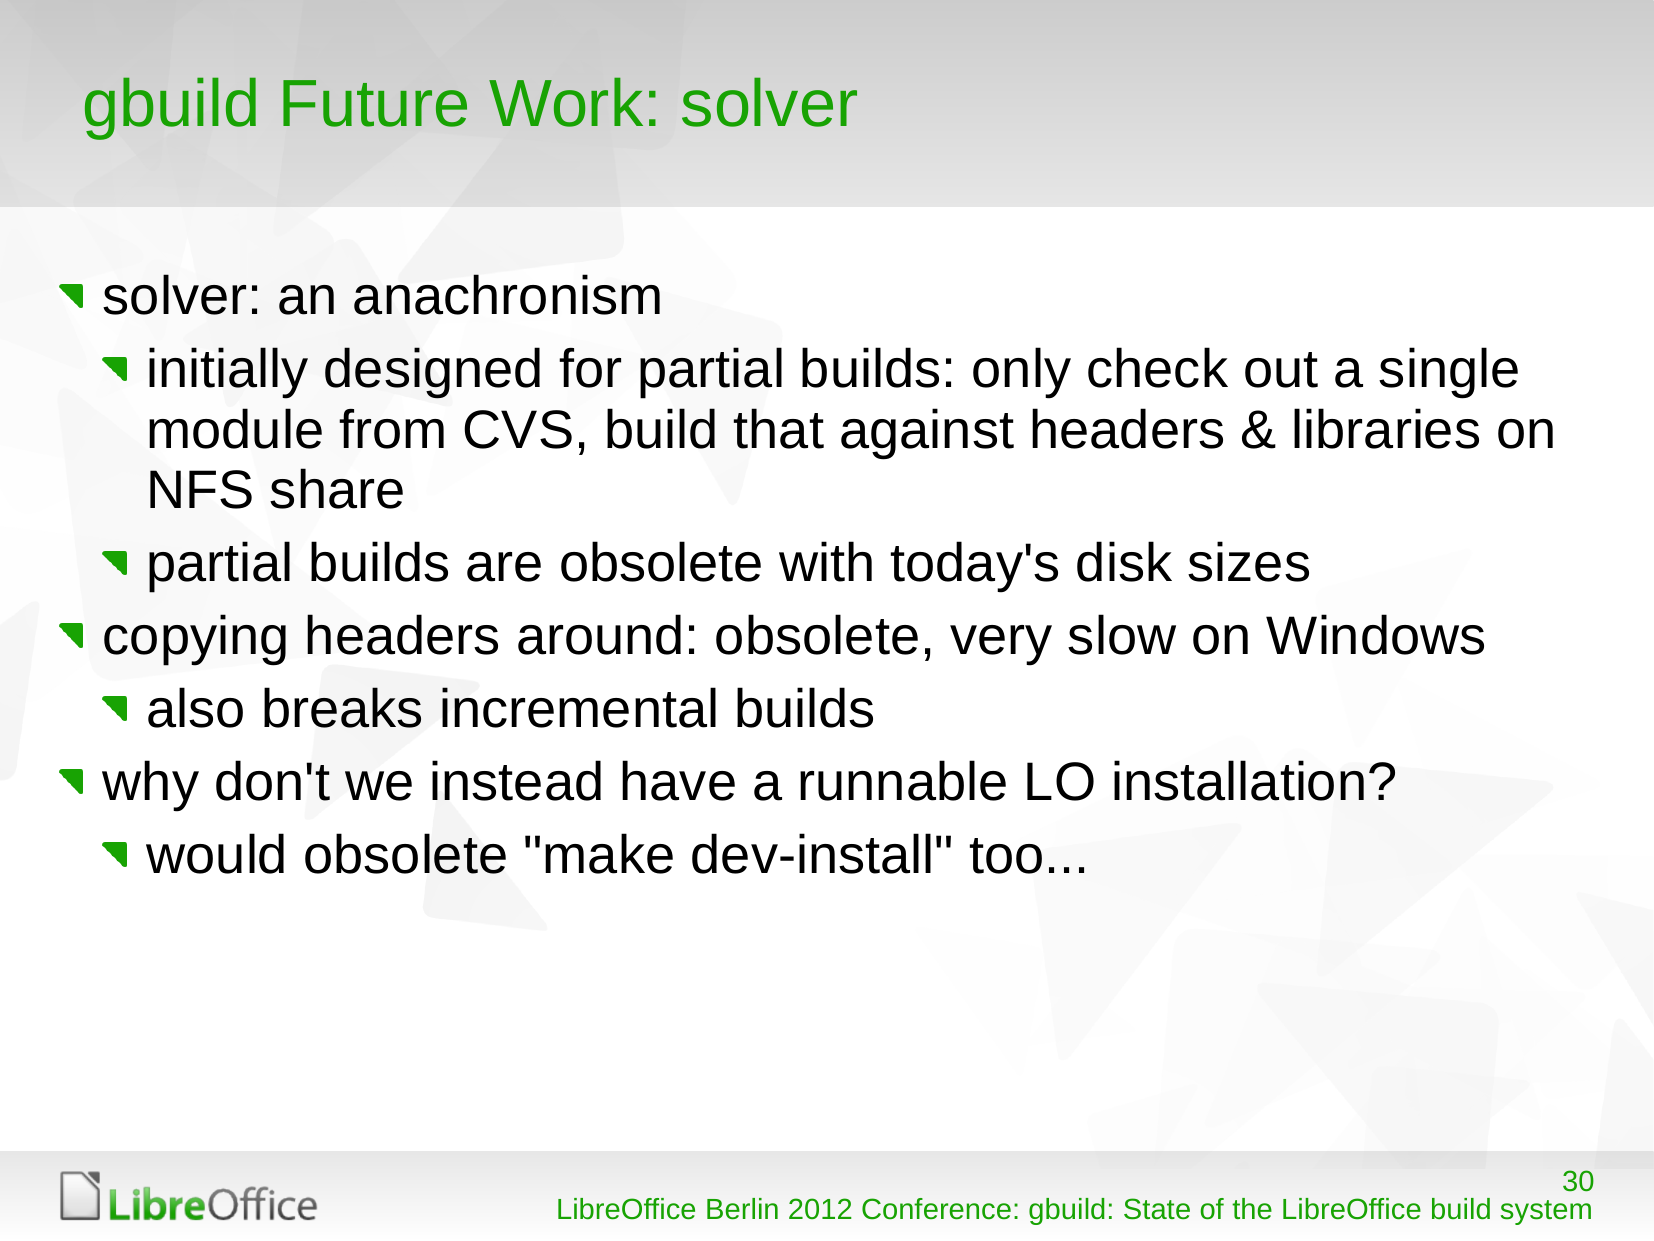

# gbuild Future Work: solver
solver: an anachronism
initially designed for partial builds: only check out a single module from CVS, build that against headers & libraries on NFS share
partial builds are obsolete with today's disk sizes
copying headers around: obsolete, very slow on Windows
also breaks incremental builds
why don't we instead have a runnable LO installation?
would obsolete "make dev-install" too...
30
LibreOffice Berlin 2012 Conference: gbuild: State of the LibreOffice build system